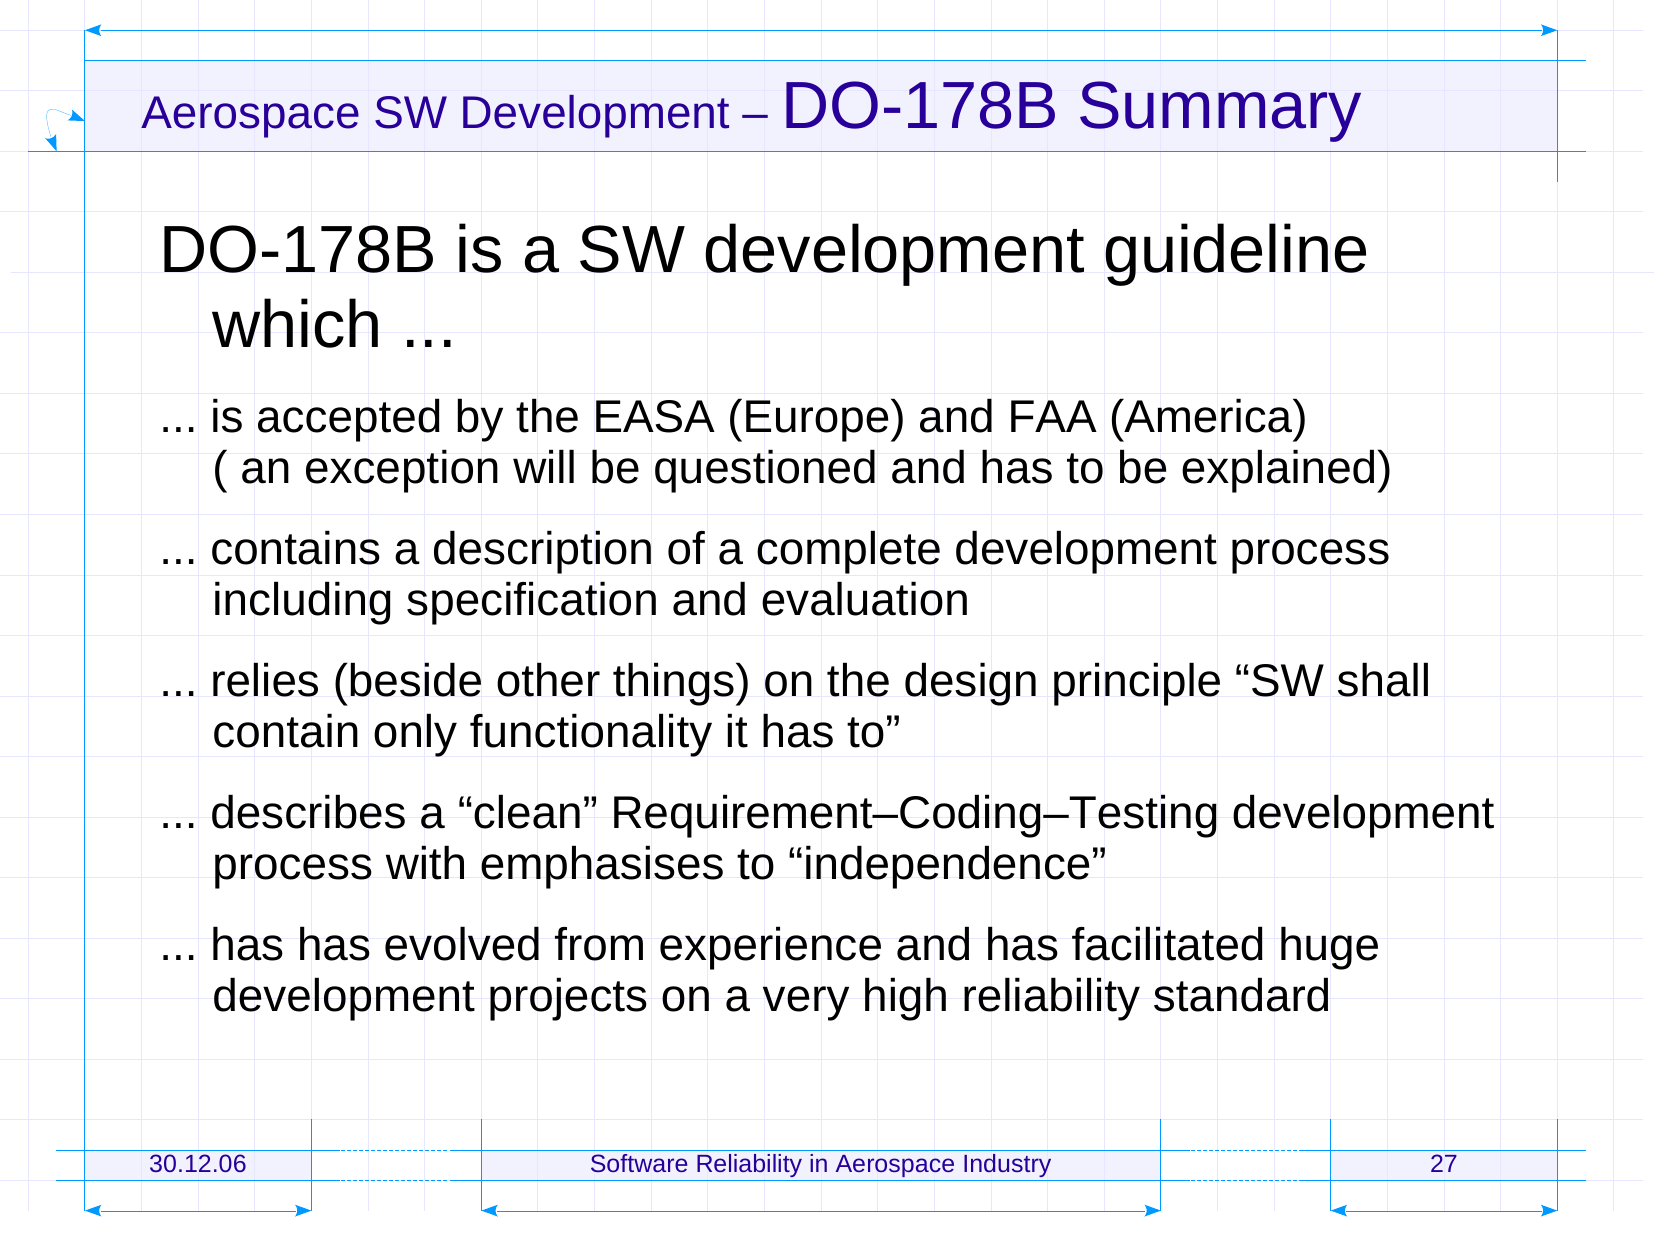

# Aerospace SW Development – DO-178B Summary
DO-178B is a SW development guideline which ...
... is accepted by the EASA (Europe) and FAA (America)
( an exception will be questioned and has to be explained)
... contains a description of a complete development process including specification and evaluation
... relies (beside other things) on the design principle “SW shall contain only functionality it has to”
... describes a “clean” Requirement–Coding–Testing development process with emphasises to “independence”
... has has evolved from experience and has facilitated huge development projects on a very high reliability standard
30.12.06
Software Reliability in Aerospace Industry
27